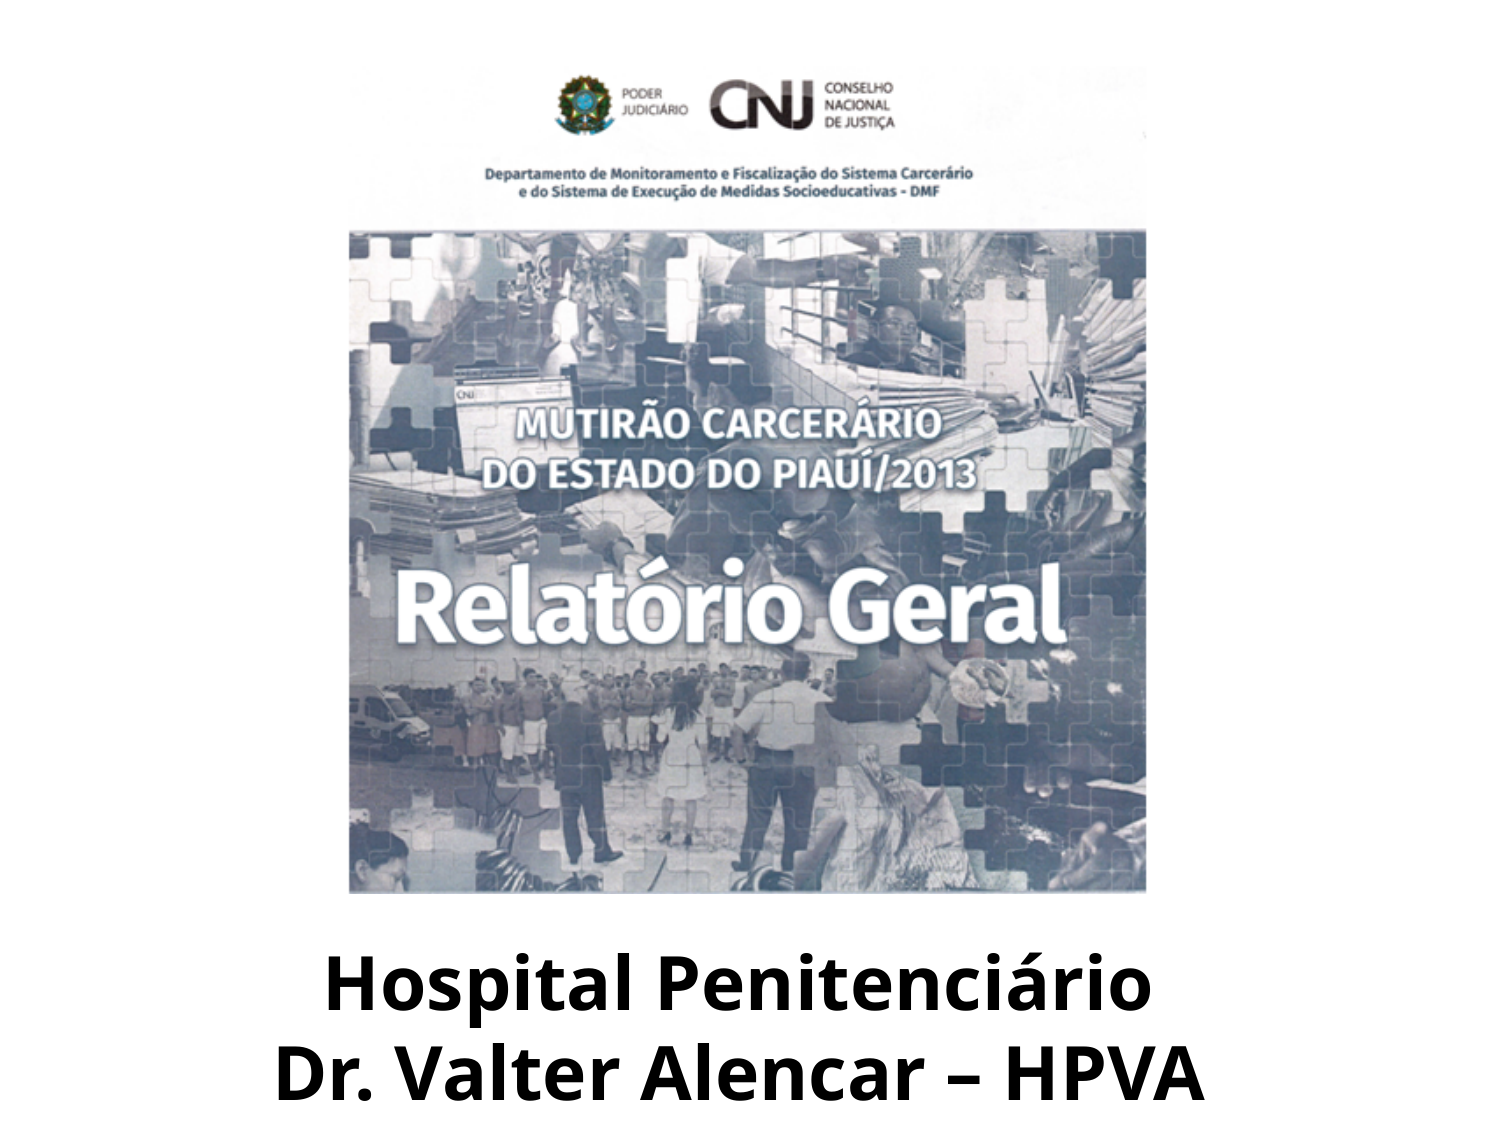

# Hospital Penitenciário Dr. Valter Alencar – HPVA